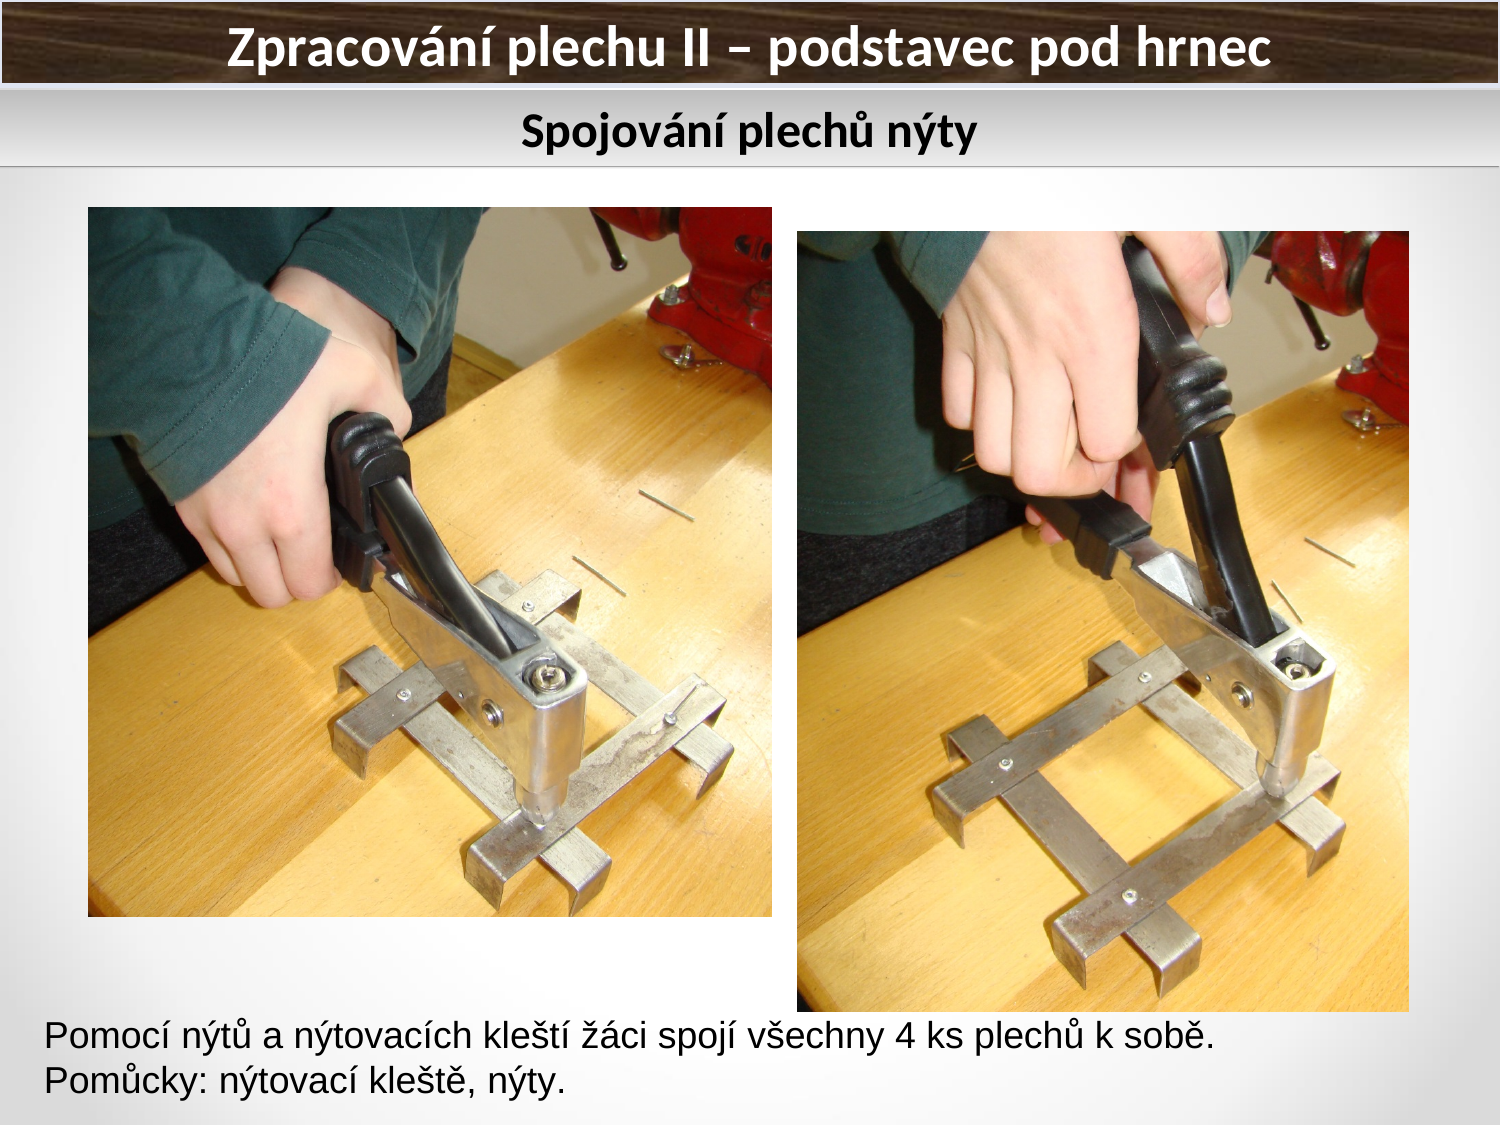

Zpracování plechu II – podstavec pod hrnec
Spojování plechů nýty
Pomocí nýtů a nýtovacích kleští žáci spojí všechny 4 ks plechů k sobě.
Pomůcky: nýtovací kleště, nýty.